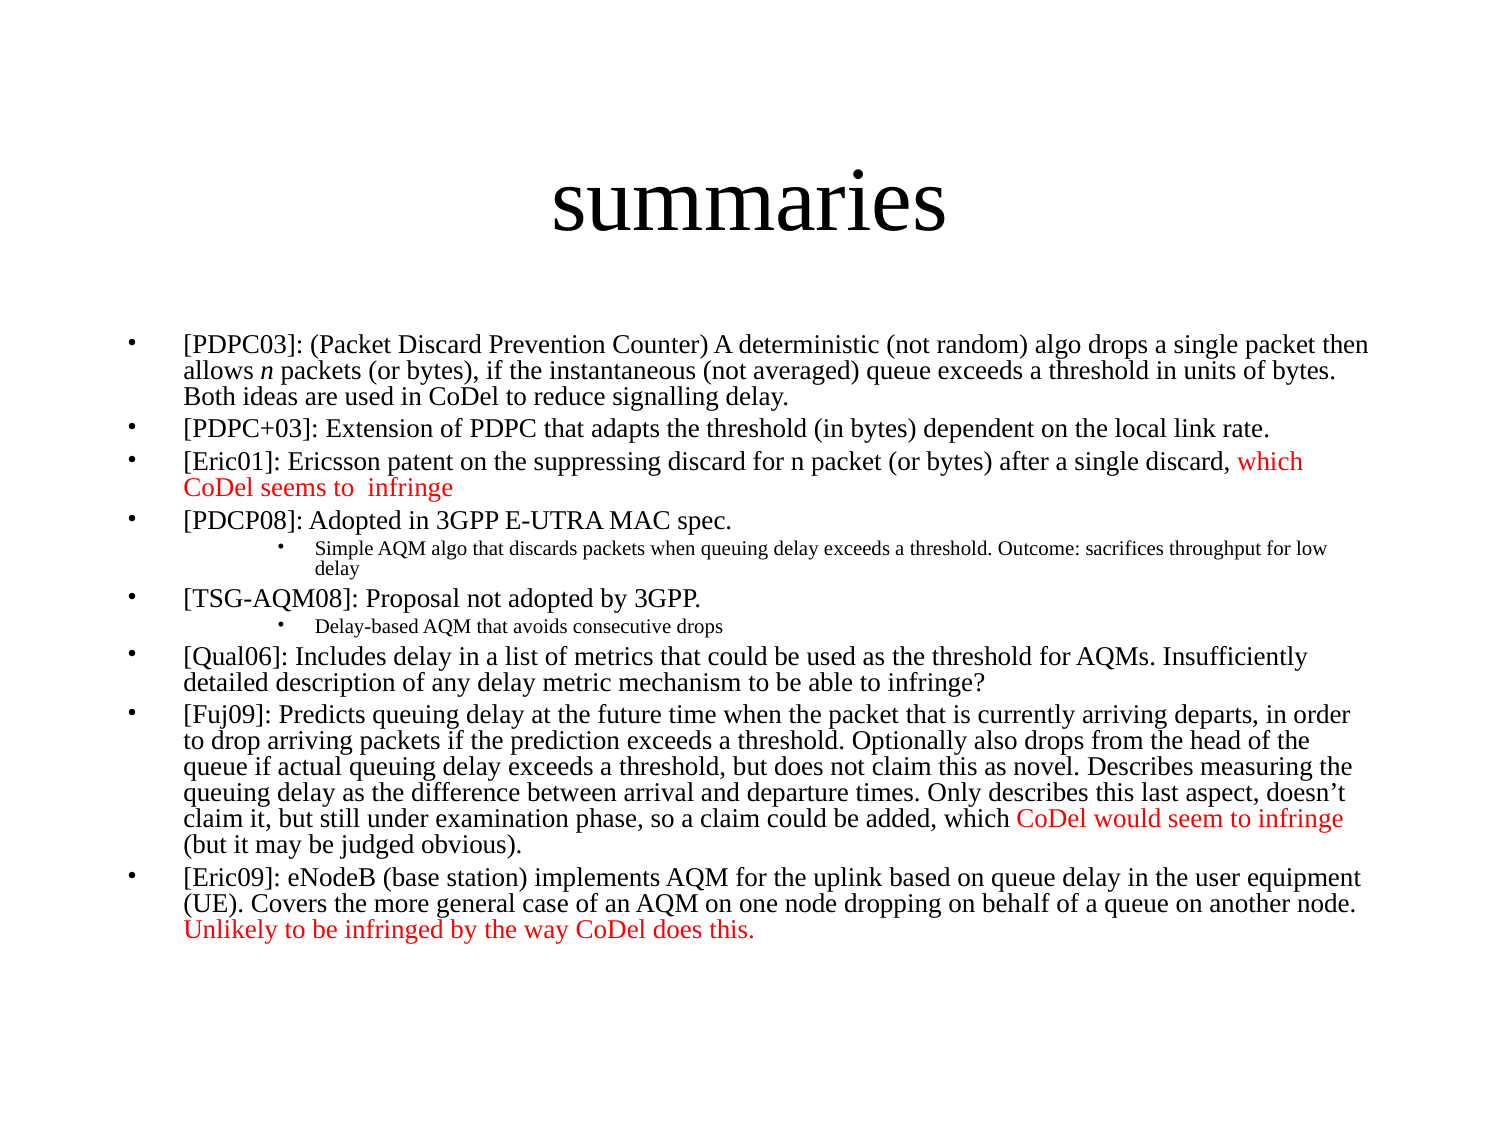

summaries
[PDPC03]: (Packet Discard Prevention Counter) A deterministic (not random) algo drops a single packet then allows n packets (or bytes), if the instantaneous (not averaged) queue exceeds a threshold in units of bytes. Both ideas are used in CoDel to reduce signalling delay.
[PDPC+03]: Extension of PDPC that adapts the threshold (in bytes) dependent on the local link rate.
[Eric01]: Ericsson patent on the suppressing discard for n packet (or bytes) after a single discard, which CoDel seems to infringe
[PDCP08]: Adopted in 3GPP E-UTRA MAC spec.
Simple AQM algo that discards packets when queuing delay exceeds a threshold. Outcome: sacrifices throughput for low delay
[TSG-AQM08]: Proposal not adopted by 3GPP.
Delay-based AQM that avoids consecutive drops
[Qual06]: Includes delay in a list of metrics that could be used as the threshold for AQMs. Insufficiently detailed description of any delay metric mechanism to be able to infringe?
[Fuj09]: Predicts queuing delay at the future time when the packet that is currently arriving departs, in order to drop arriving packets if the prediction exceeds a threshold. Optionally also drops from the head of the queue if actual queuing delay exceeds a threshold, but does not claim this as novel. Describes measuring the queuing delay as the difference between arrival and departure times. Only describes this last aspect, doesn’t claim it, but still under examination phase, so a claim could be added, which CoDel would seem to infringe (but it may be judged obvious).
[Eric09]: eNodeB (base station) implements AQM for the uplink based on queue delay in the user equipment (UE). Covers the more general case of an AQM on one node dropping on behalf of a queue on another node. Unlikely to be infringed by the way CoDel does this.